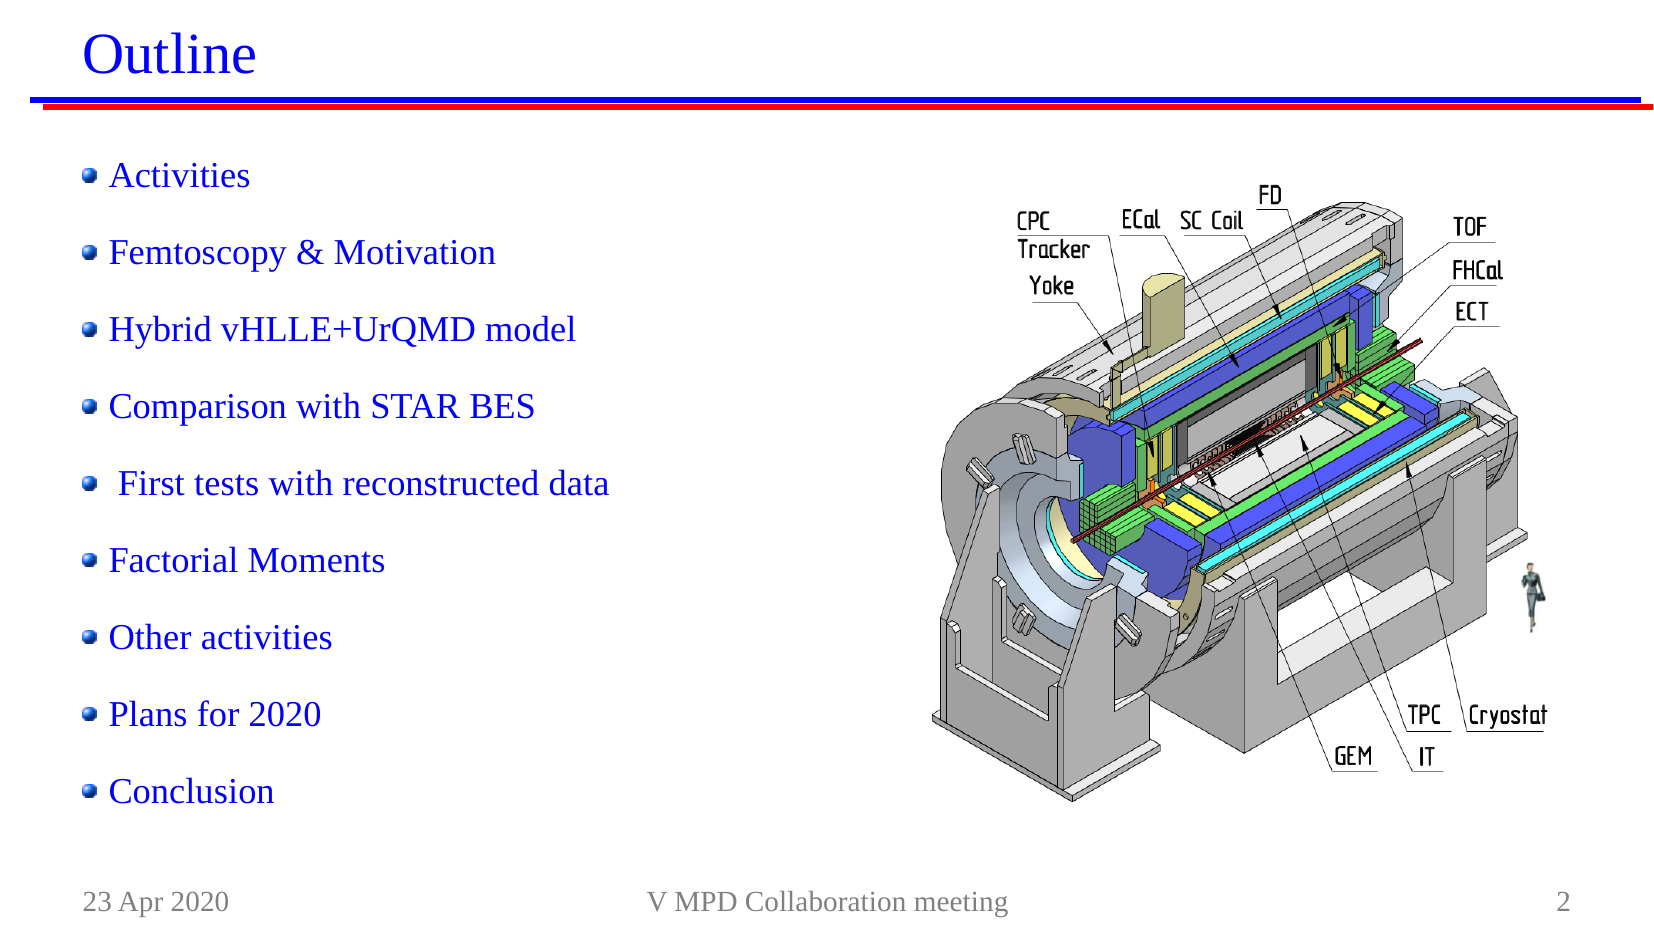

# Outline
Activities
Femtoscopy & Motivation
Hybrid vHLLE+UrQMD model
Comparison with STAR BES
 First tests with reconstructed data
Factorial Moments
Other activities
Plans for 2020
Conclusion
23 Apr 2020
V MPD Collaboration meeting
2